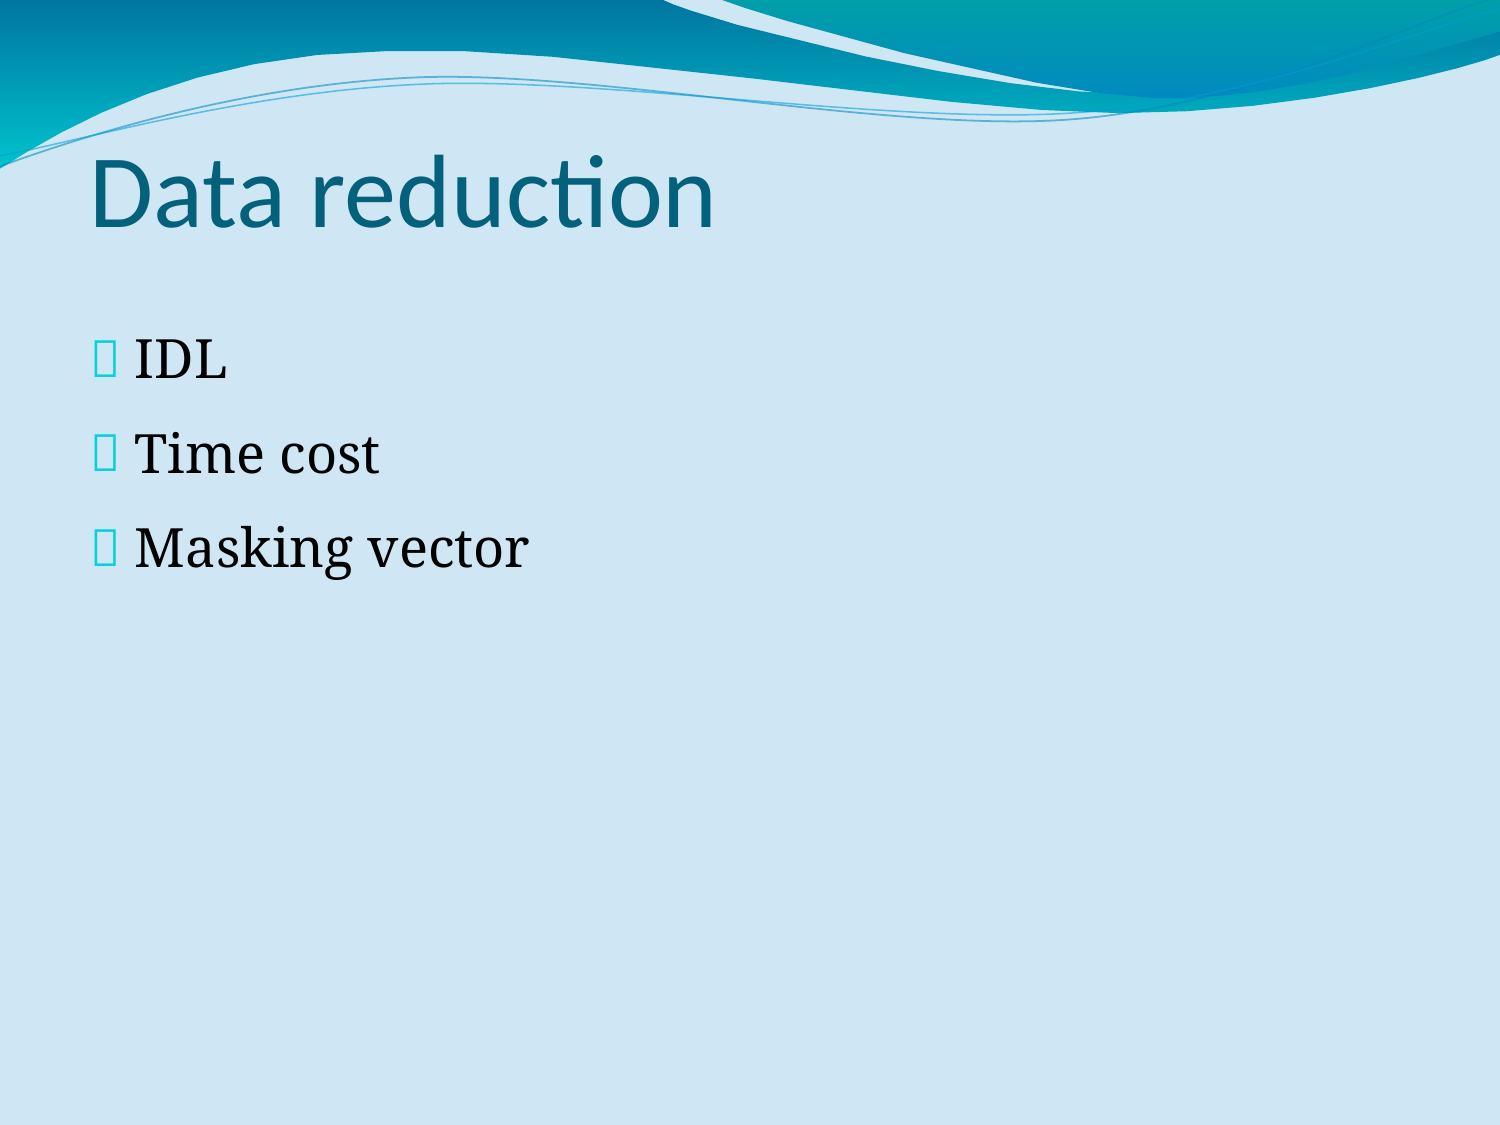

# Data reduction
IDL
Time cost
Masking vector